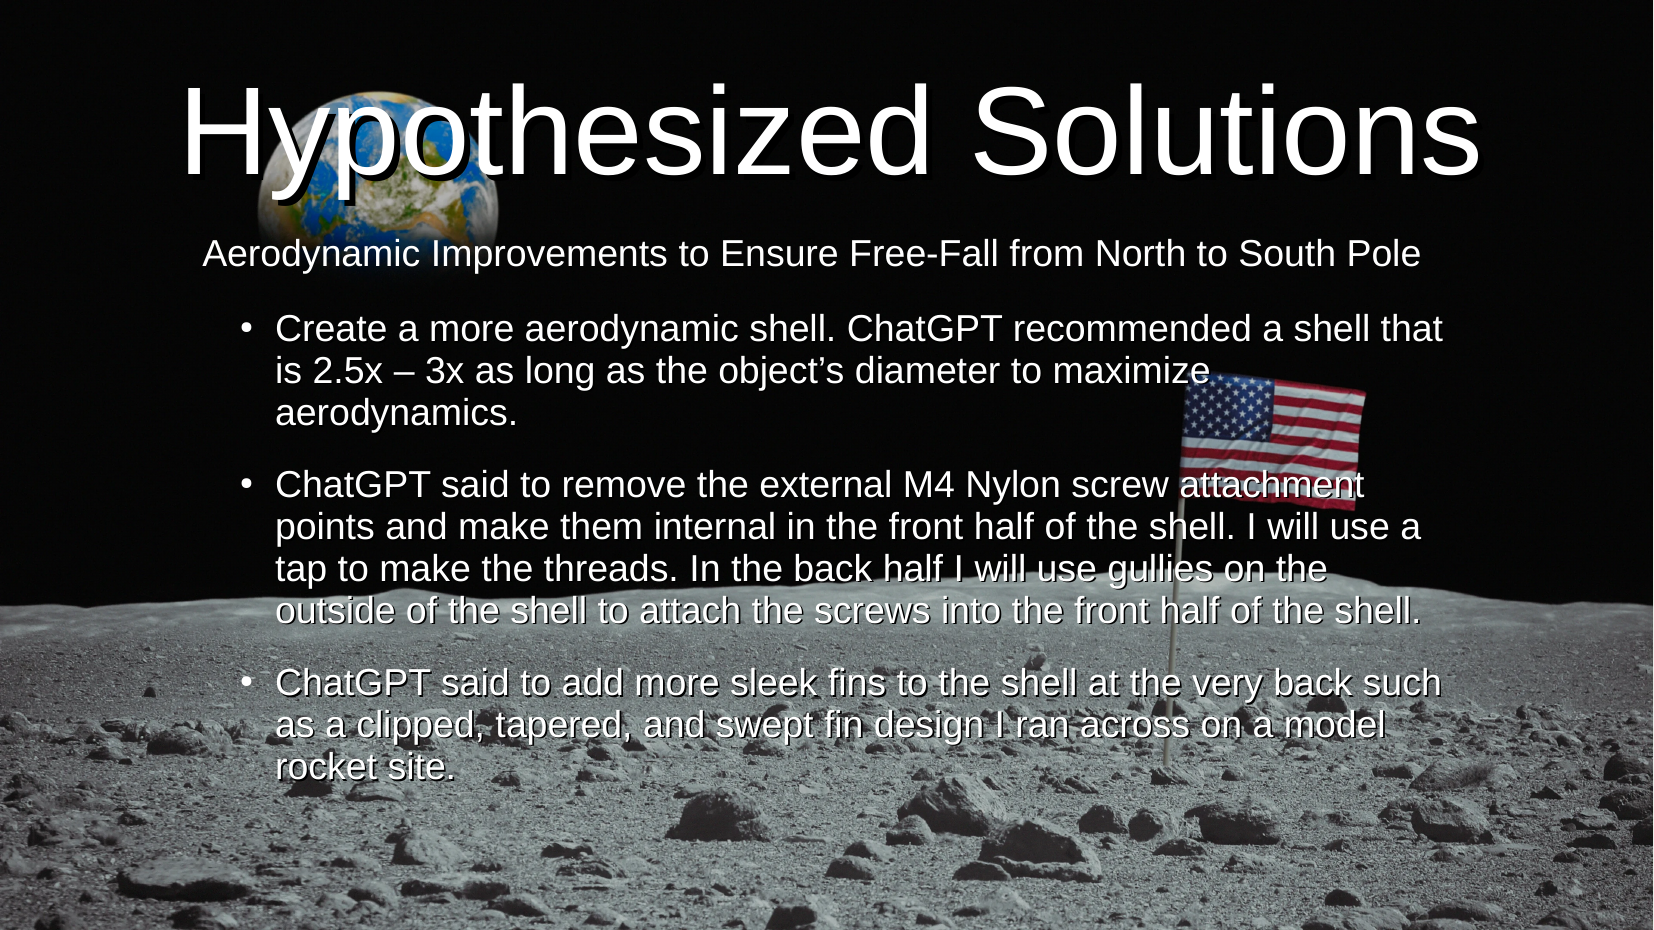

# Hypothesized Solutions
Aerodynamic Improvements to Ensure Free-Fall from North to South Pole
Create a more aerodynamic shell. ChatGPT recommended a shell that is 2.5x – 3x as long as the object’s diameter to maximize aerodynamics.
ChatGPT said to remove the external M4 Nylon screw attachment points and make them internal in the front half of the shell. I will use a tap to make the threads. In the back half I will use gullies on the outside of the shell to attach the screws into the front half of the shell.
ChatGPT said to add more sleek fins to the shell at the very back such as a clipped, tapered, and swept fin design I ran across on a model rocket site.